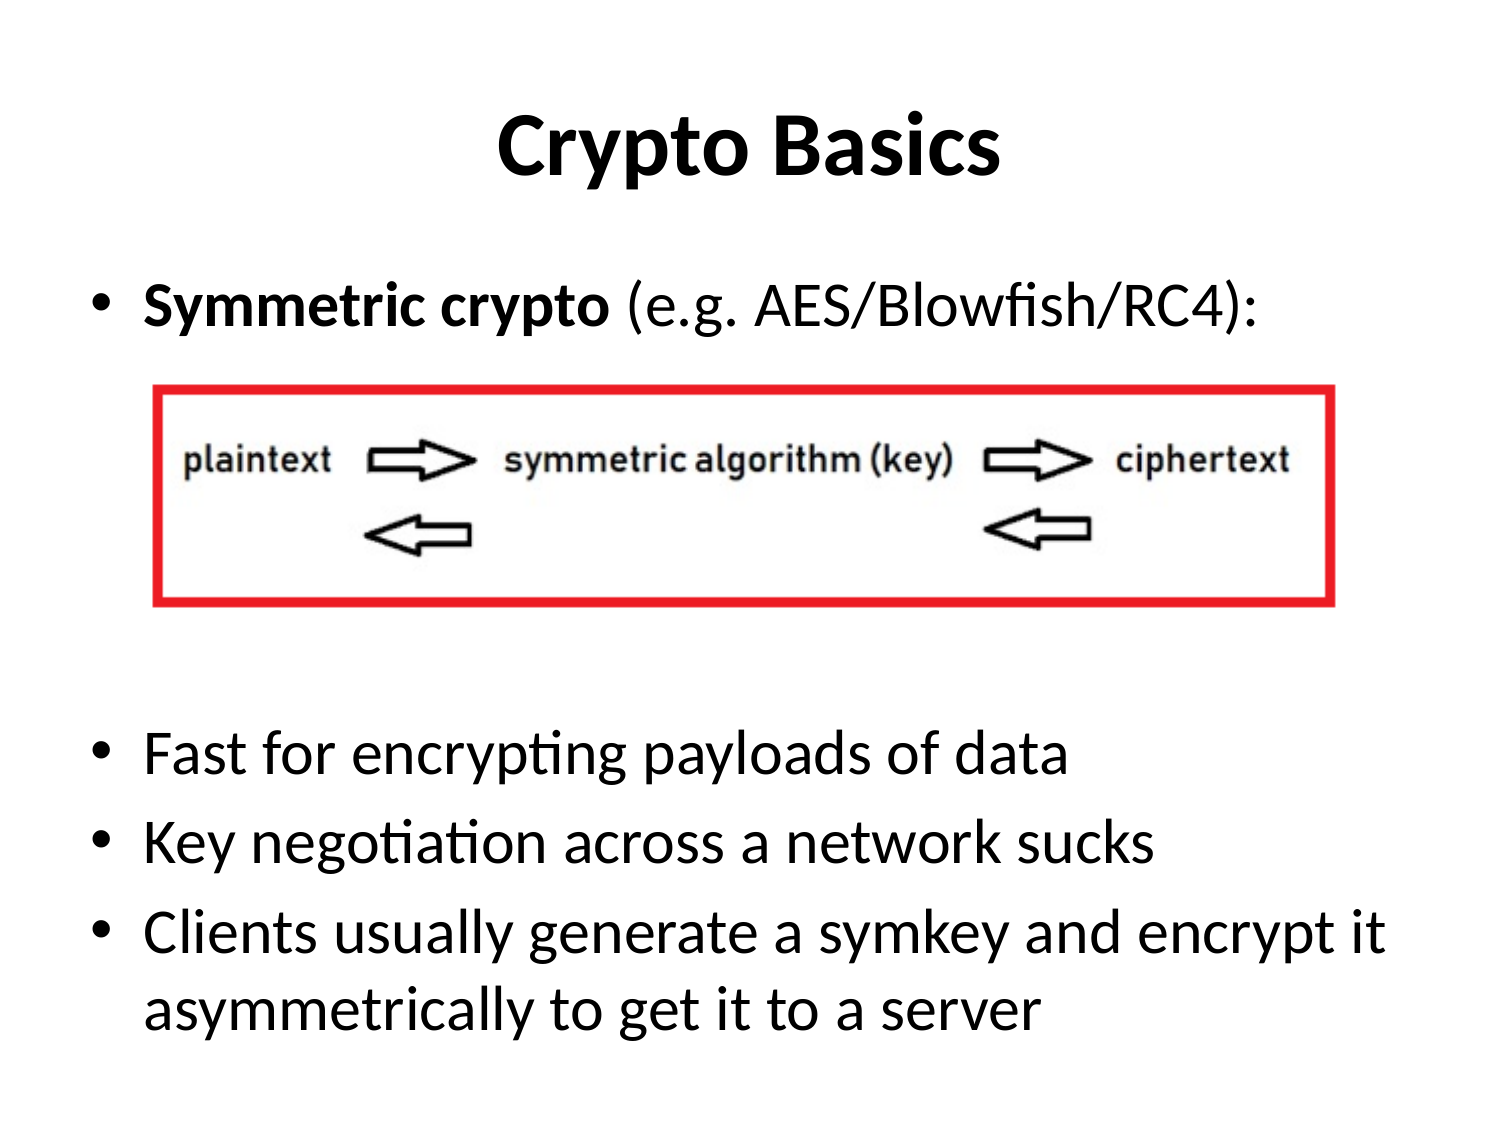

# Crypto Basics
Symmetric crypto (e.g. AES/Blowfish/RC4):
Fast for encrypting payloads of data
Key negotiation across a network sucks
Clients usually generate a symkey and encrypt it asymmetrically to get it to a server